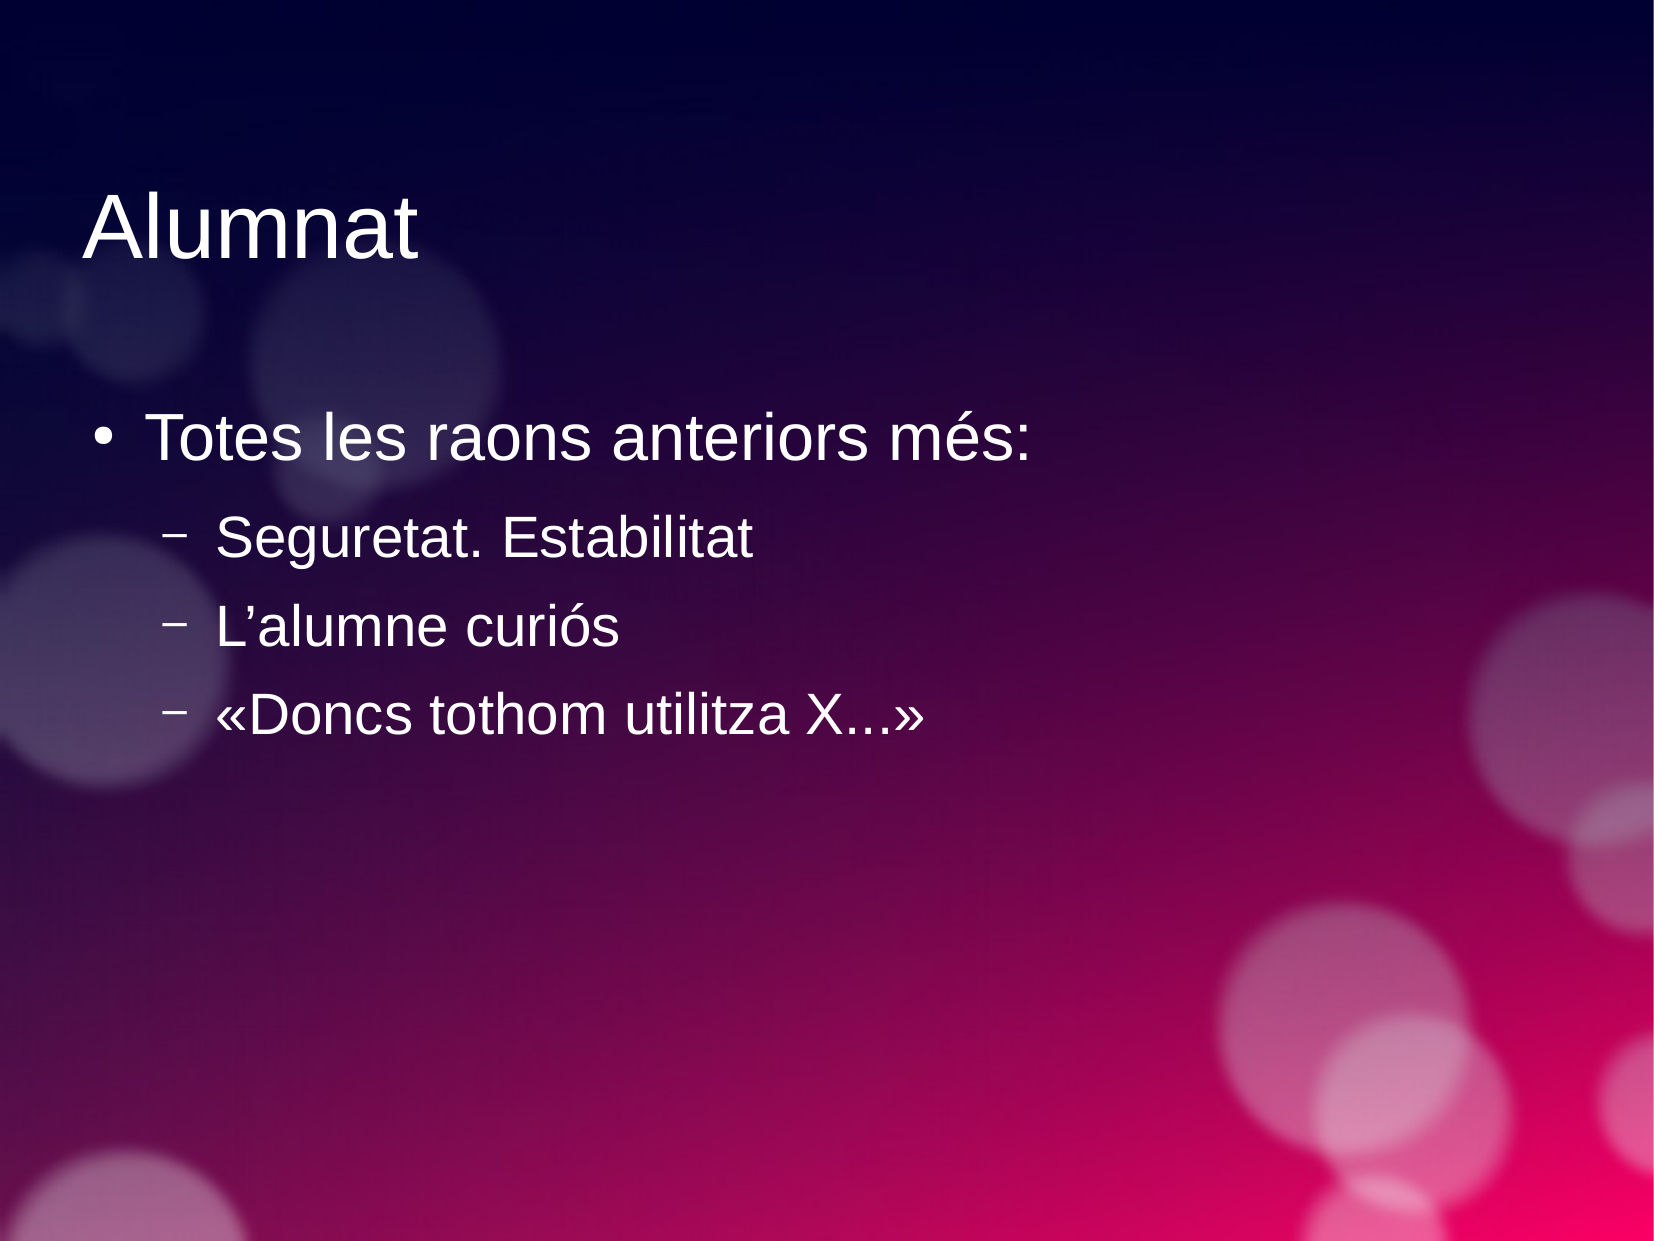

# Alumnat
Totes les raons anteriors més:
Seguretat. Estabilitat
L’alumne curiós
«Doncs tothom utilitza X...»